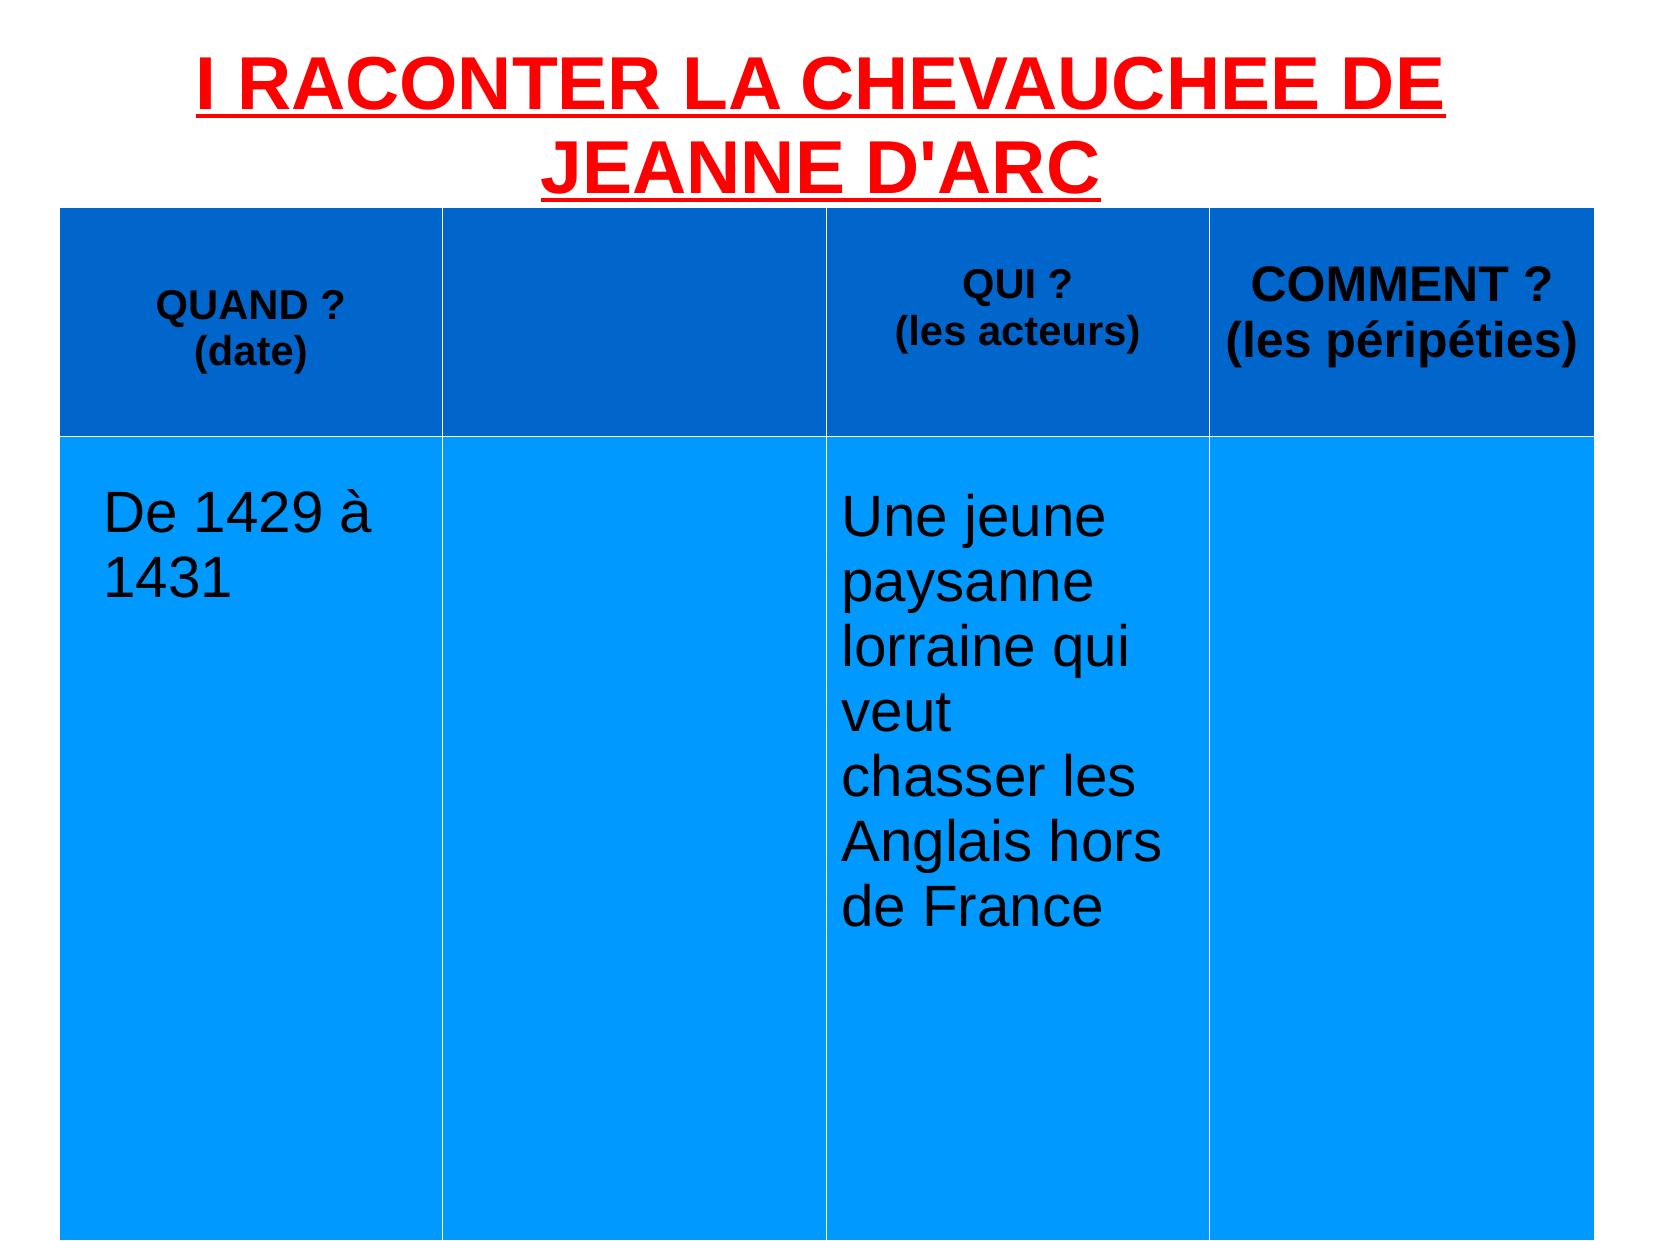

# I RACONTER LA CHEVAUCHEE DE JEANNE D'ARC
| | | QUI ? (les acteurs) | COMMENT ? (les péripéties) |
| --- | --- | --- | --- |
| | | | |
QUAND ?
(date)
De 1429 à 1431
Une jeune paysanne lorraine qui veut chasser les Anglais hors de France